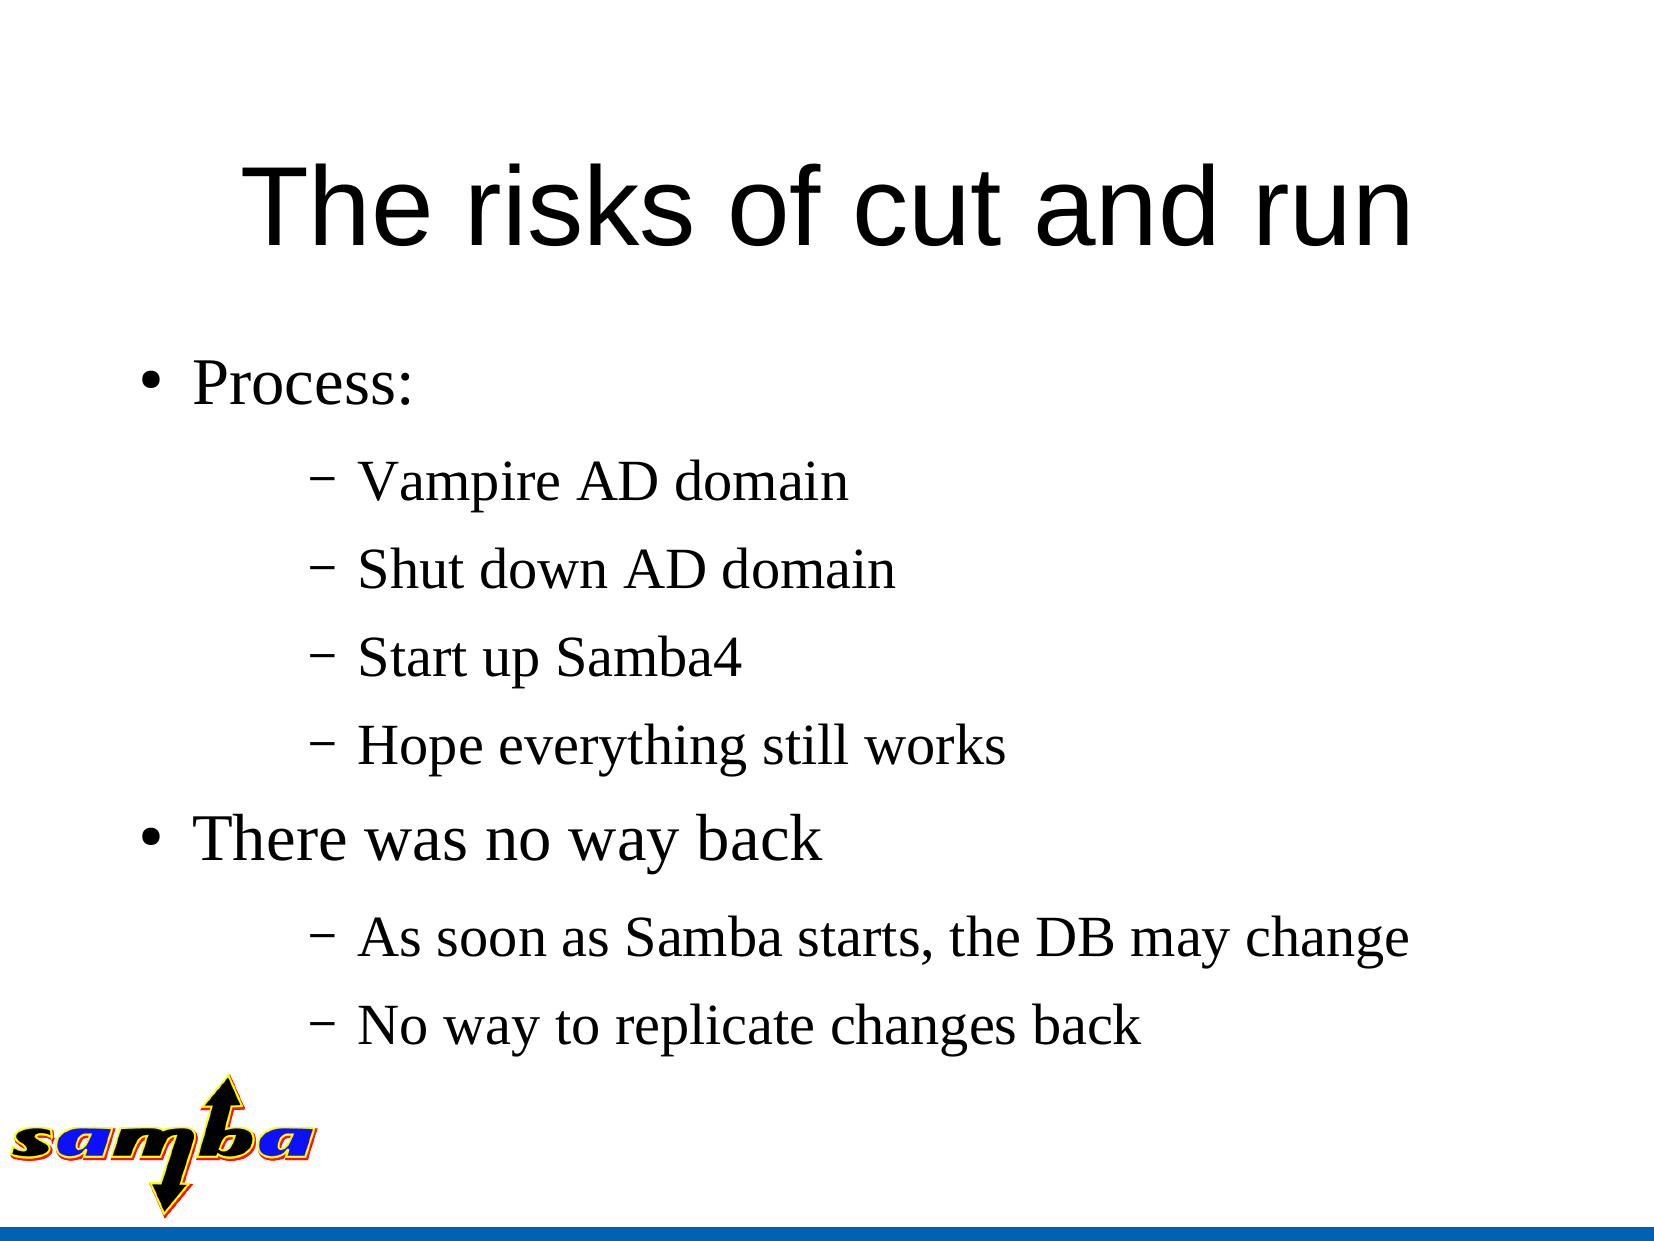

# The risks of cut and run
Process:
Vampire AD domain
Shut down AD domain
Start up Samba4
Hope everything still works
There was no way back
As soon as Samba starts, the DB may change
No way to replicate changes back